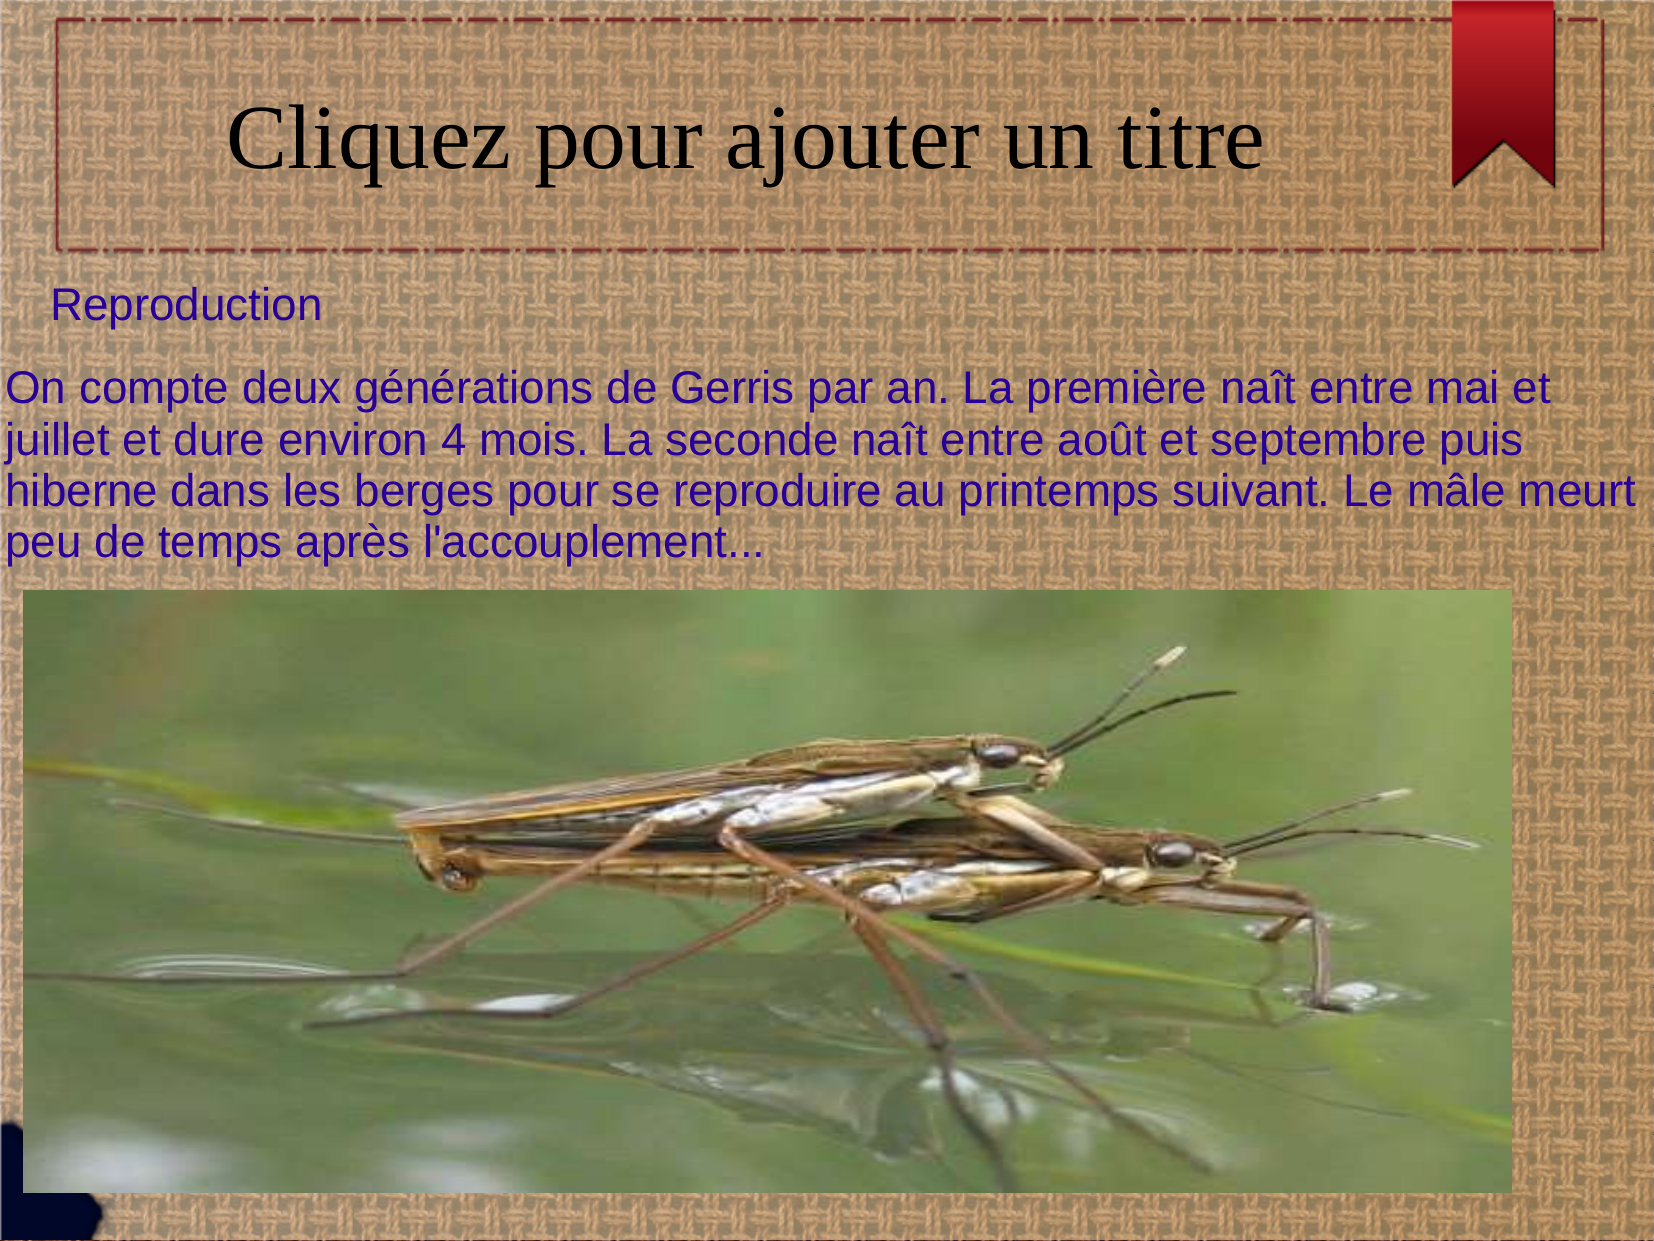

# Cliquez pour ajouter un titre
Reproduction
On compte deux générations de Gerris par an. La première naît entre mai et juillet et dure environ 4 mois. La seconde naît entre août et septembre puis hiberne dans les berges pour se reproduire au printemps suivant. Le mâle meurt peu de temps après l'accouplement...